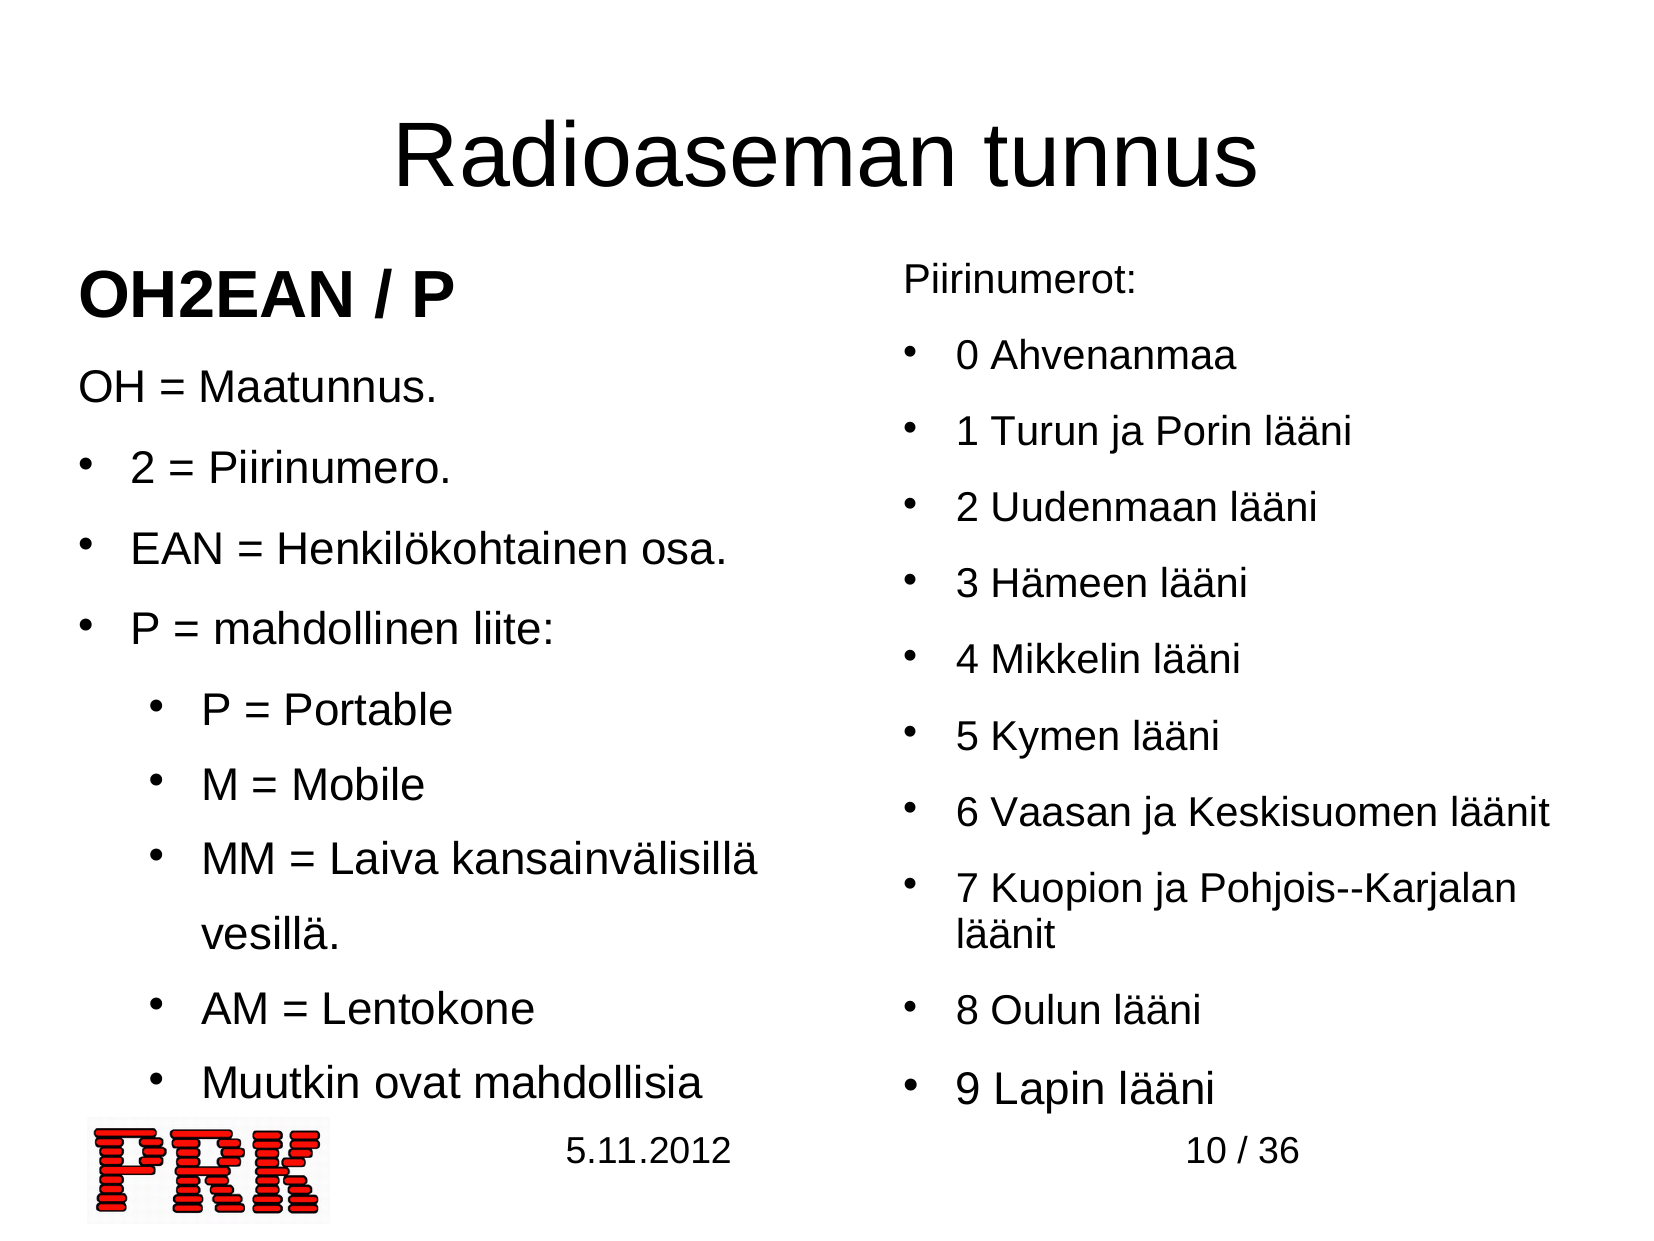

# Radioaseman tunnus
OH2EAN / P
OH = Maatunnus.
2 = Piirinumero.
EAN = Henkilökohtainen osa.
P = mahdollinen liite:
P = Portable
M = Mobile
MM = Laiva kansainvälisillä
vesillä.
AM = Lentokone
Muutkin ovat mahdollisia
Piirinumerot:
0 Ahvenanmaa
1 Turun ja Porin lääni
2 Uudenmaan lääni
3 Hämeen lääni
4 Mikkelin lääni
5 Kymen lääni
6 Vaasan ja Keskisuomen läänit
7 Kuopion ja Pohjois--Karjalan läänit
8 Oulun lääni
9 Lapin lääni
10